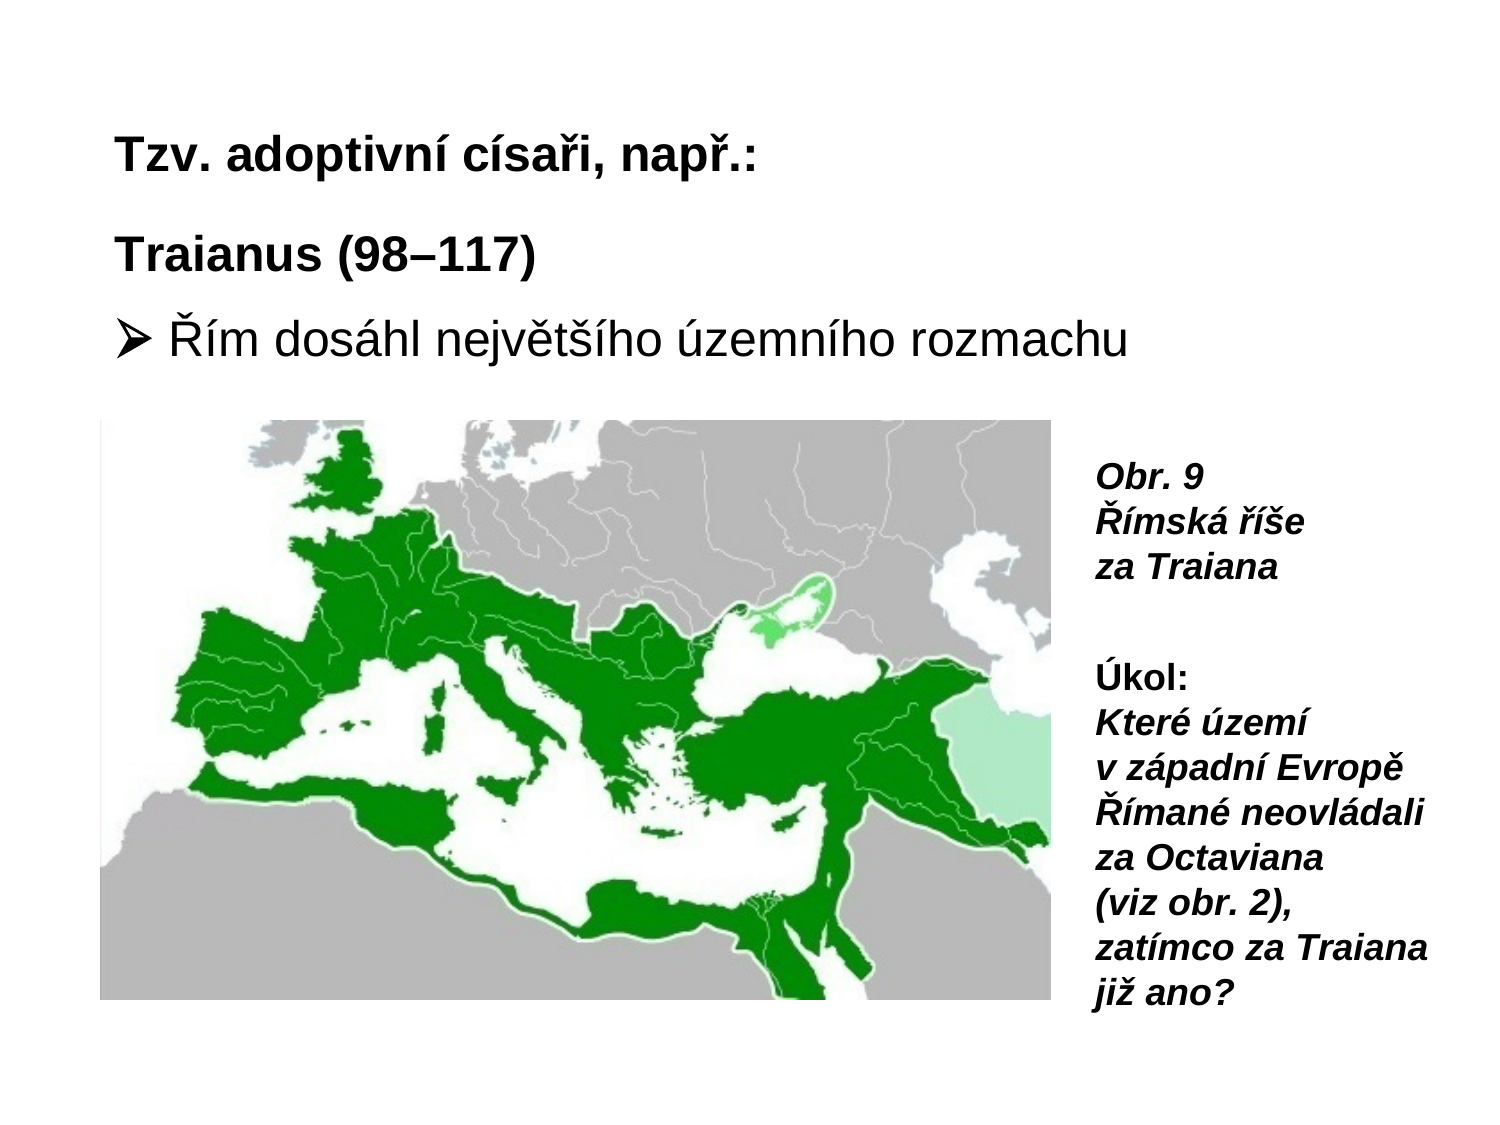

Tzv. adoptivní císaři, např.:
Traianus (98–117)
 Řím dosáhl největšího územního rozmachu
Obr. 9
Římská říše za Traiana
Úkol:
Které území
v západní Evropě Římané neovládali za Octaviana
(viz obr. 2), zatímco za Traiana již ano?